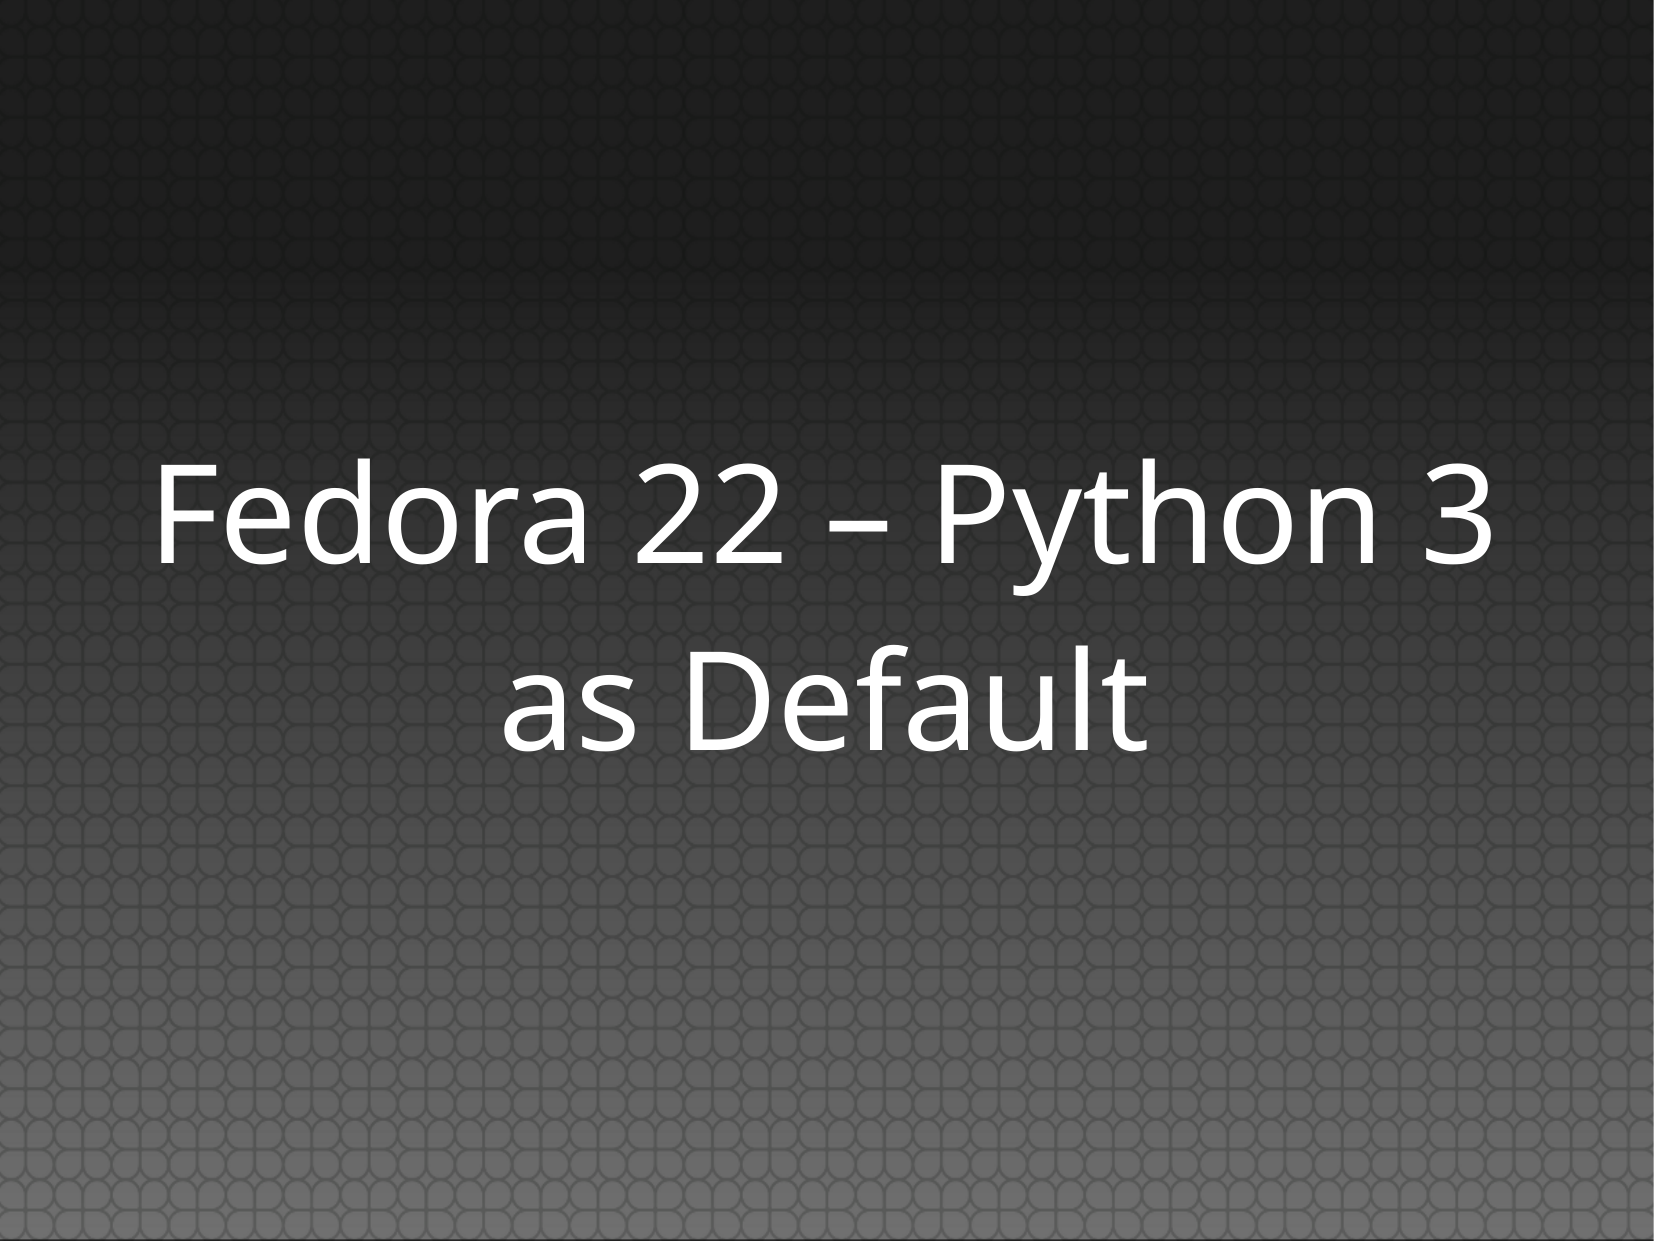

# Fedora 22 – Python 3 as Default